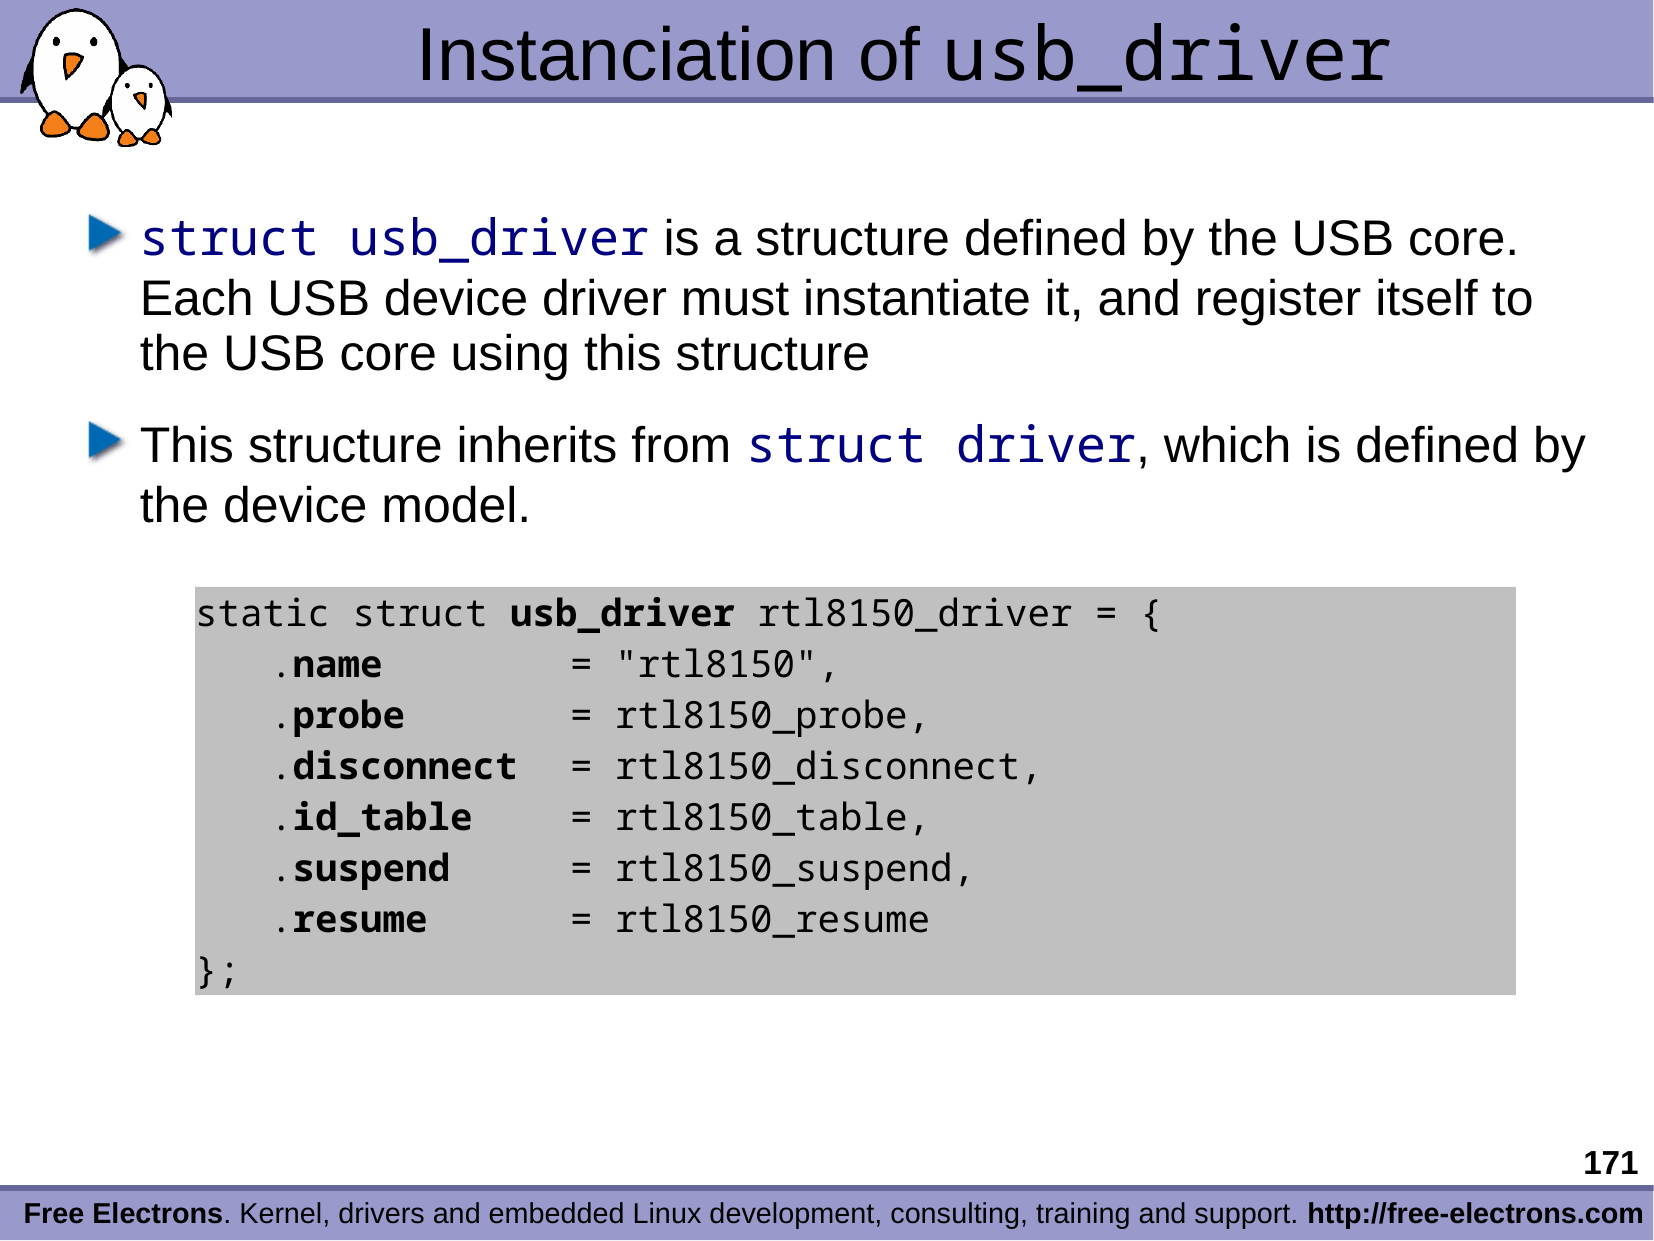

# Instanciation of usb_driver
struct usb_driver is a structure defined by the USB core. Each USB device driver must instantiate it, and register itself to the USB core using this structure
This structure inherits from struct driver, which is defined by the device model.
static struct usb_driver rtl8150_driver = {
	.name 			= "rtl8150",
	.probe 		= rtl8150_probe,
	.disconnect 	= rtl8150_disconnect,
	.id_table 	= rtl8150_table,
	.suspend 		= rtl8150_suspend,
	.resume 		= rtl8150_resume
};